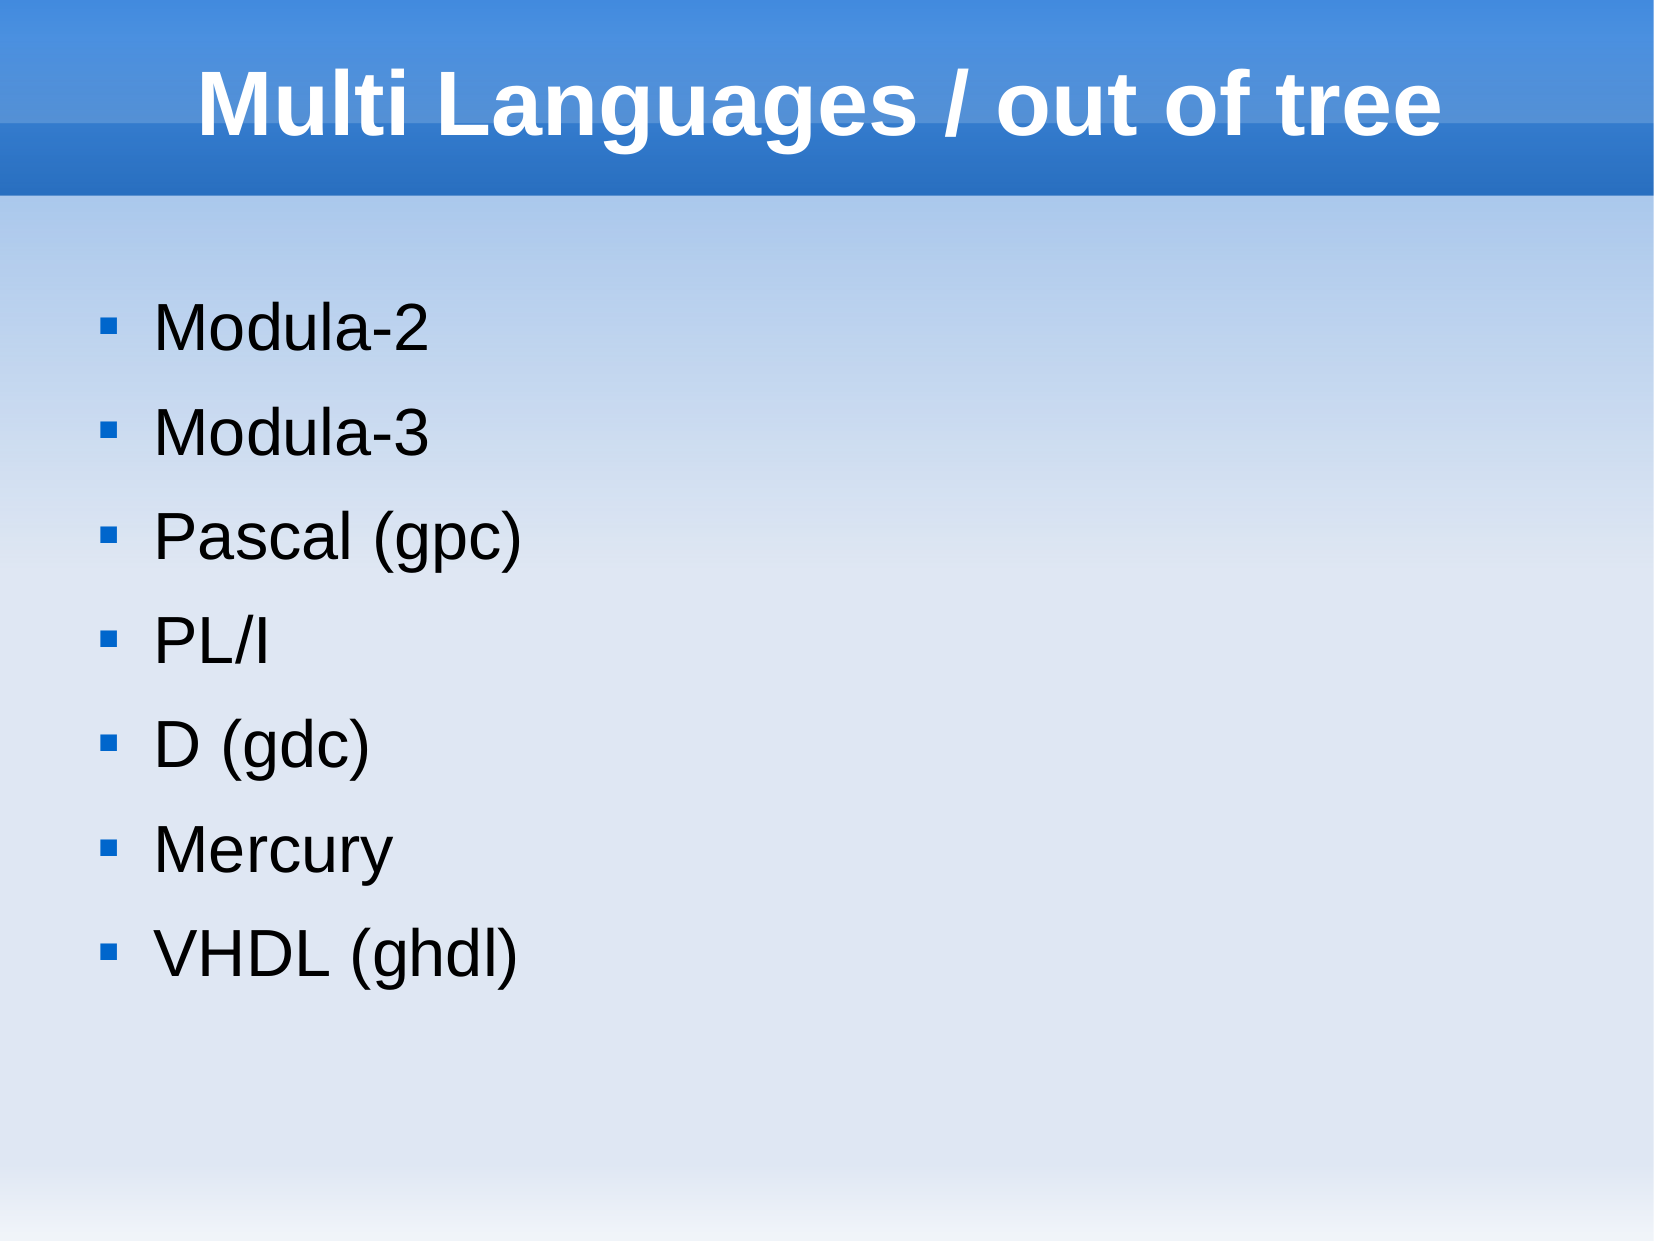

# Multi Languages / out of tree
Modula-2
Modula-3
Pascal (gpc)
PL/I
D (gdc)
Mercury
VHDL (ghdl)